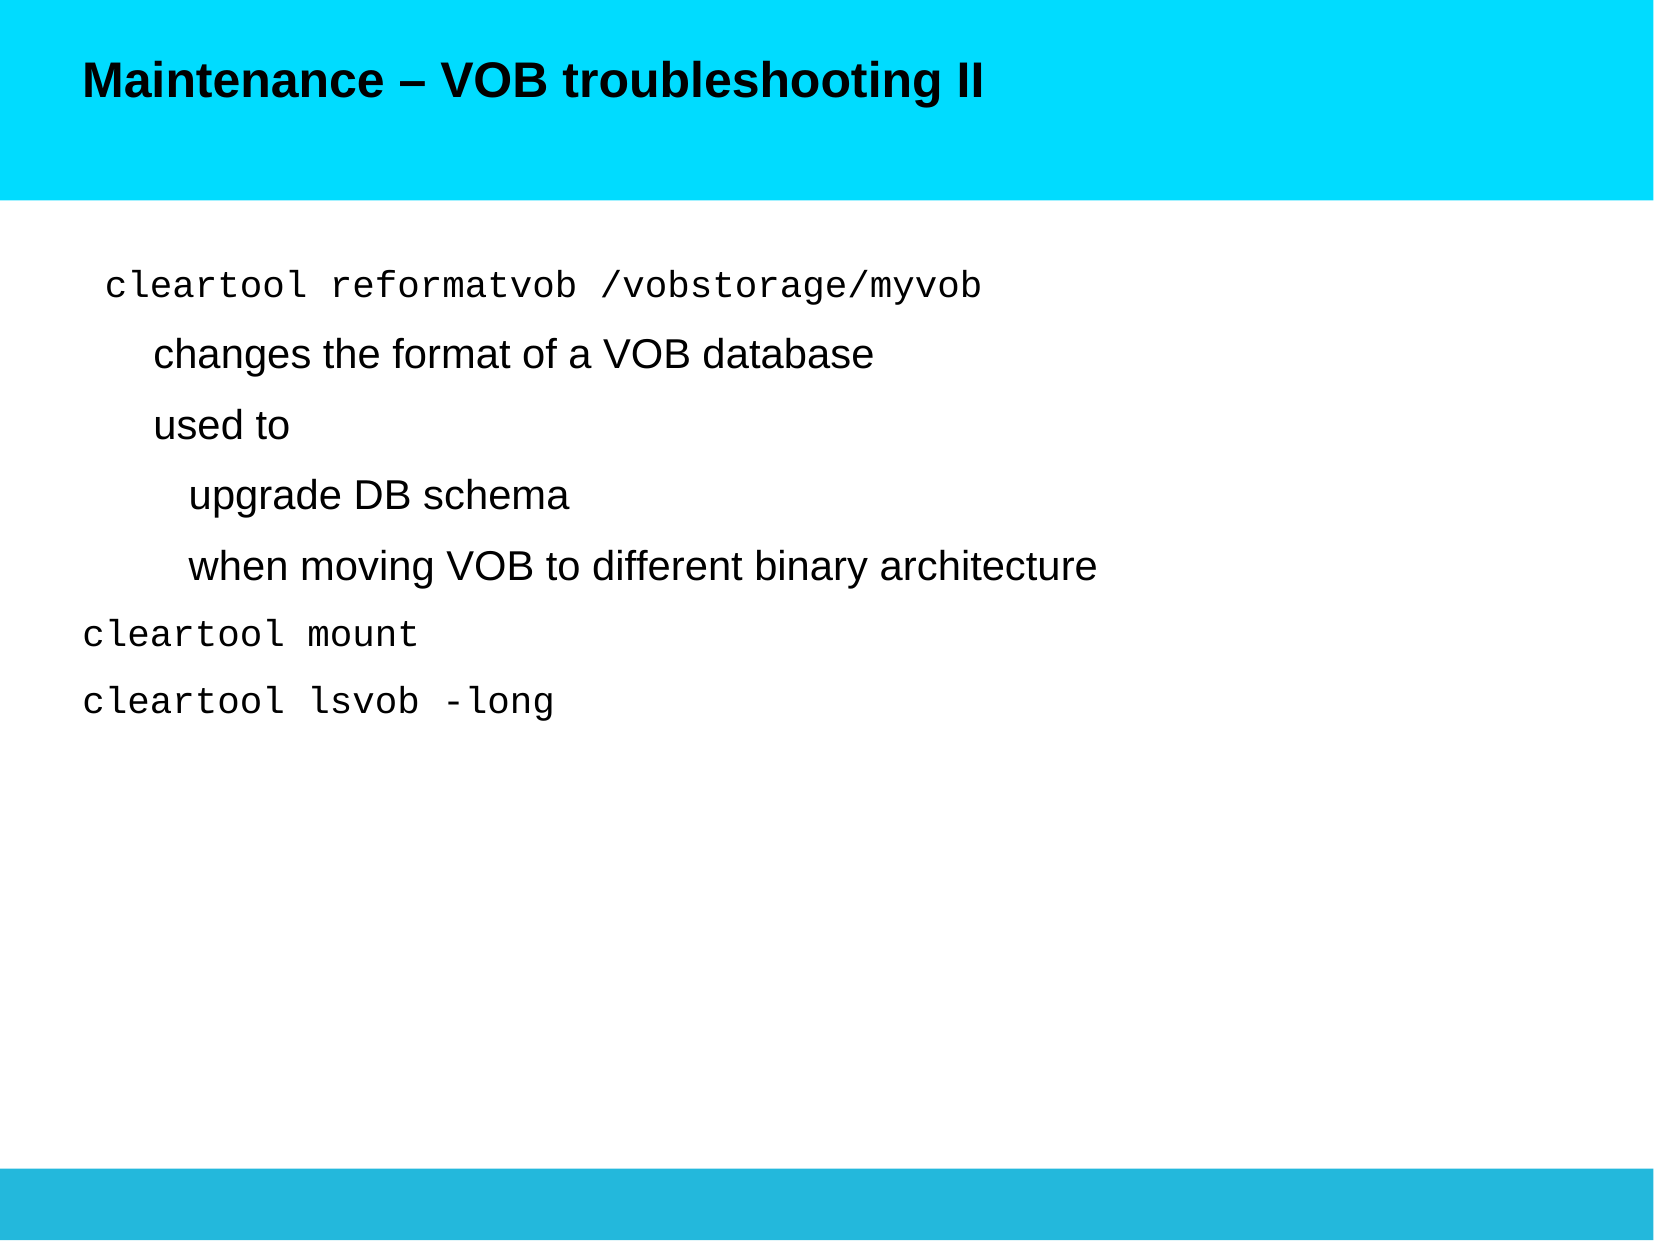

# Maintenance – VOB troubleshooting II
 cleartool reformatvob /vobstorage/myvob
changes the format of a VOB database
used to
upgrade DB schema
when moving VOB to different binary architecture
cleartool mount
cleartool lsvob -long